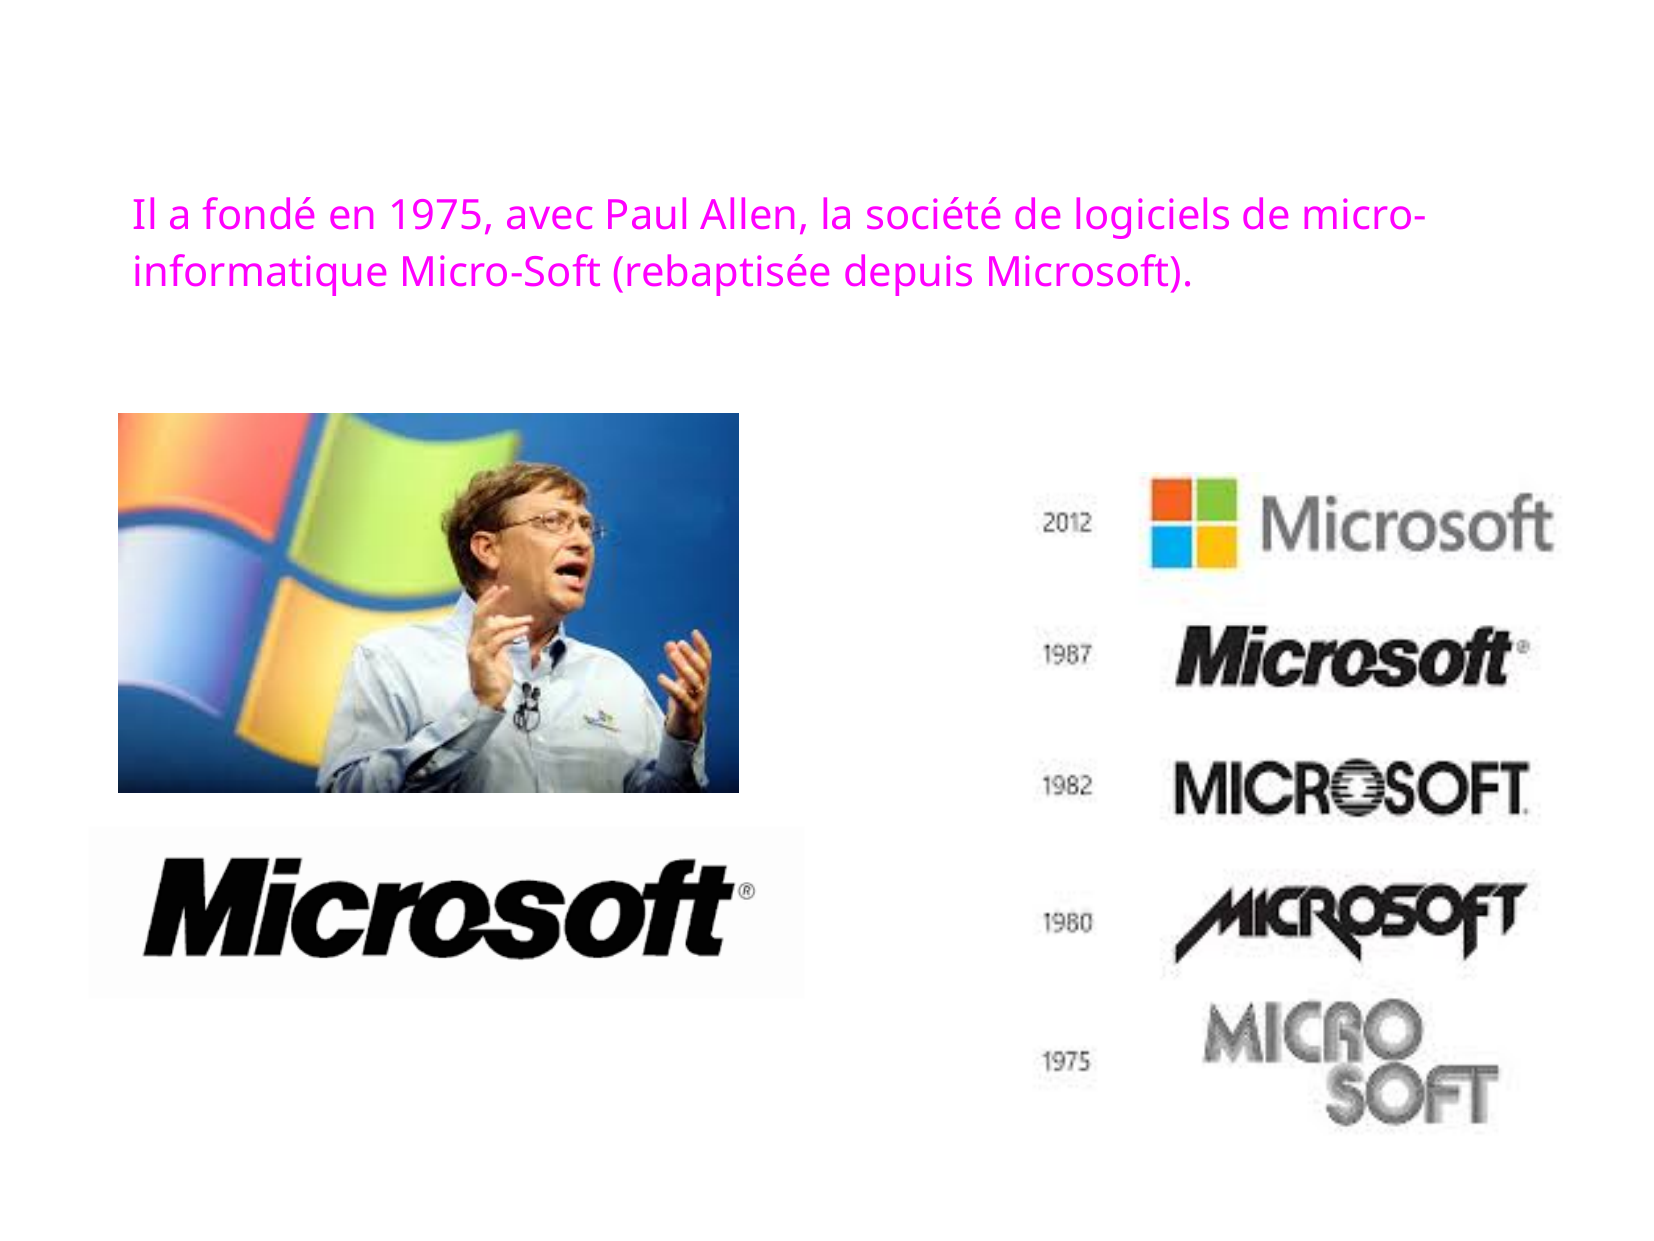

Il a fondé en 1975, avec Paul Allen, la société de logiciels de micro-informatique Micro-Soft (rebaptisée depuis Microsoft).